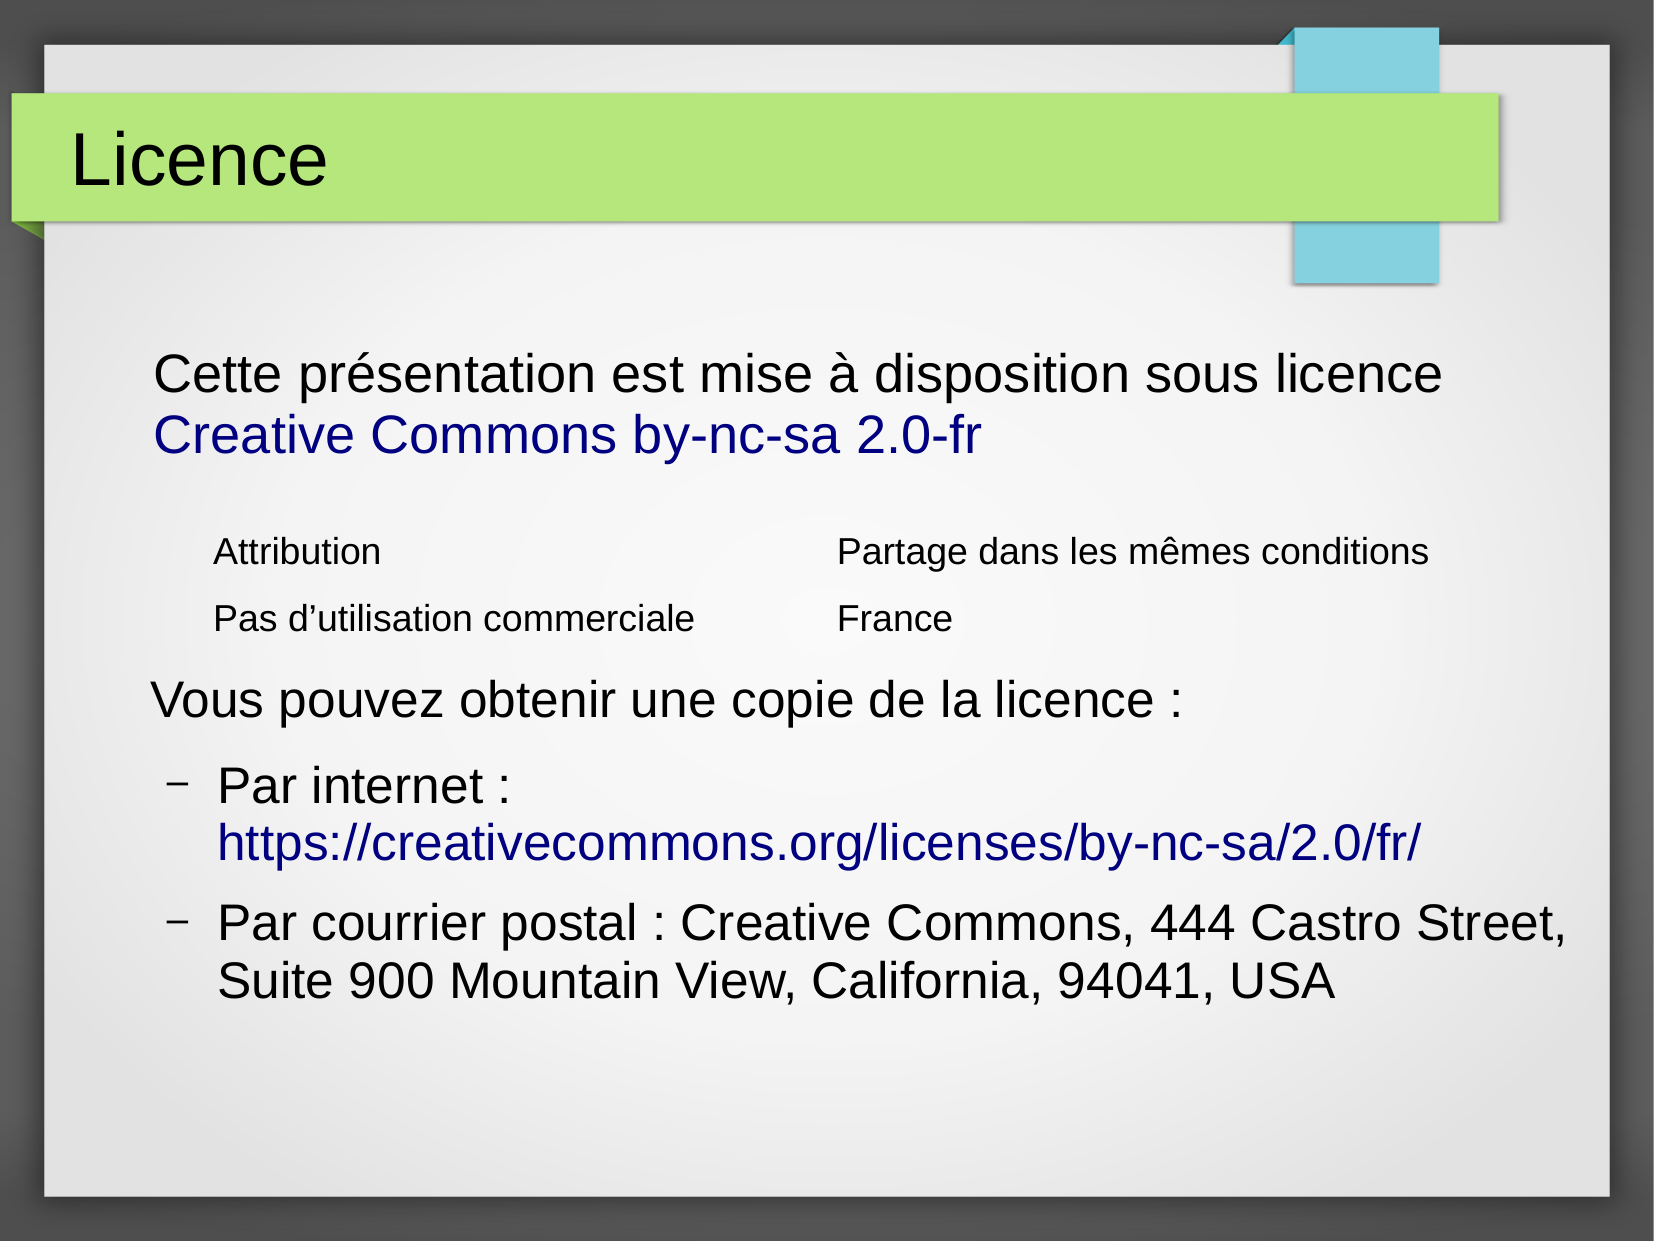

# Licence
Cette présentation est mise à disposition sous licence Creative Commons by-nc-sa 2.0-fr
| Attribution | Partage dans les mêmes conditions |
| --- | --- |
| Pas d’utilisation commerciale | France |
Vous pouvez obtenir une copie de la licence :
Par internet : https://creativecommons.org/licenses/by-nc-sa/2.0/fr/
Par courrier postal : Creative Commons, 444 Castro Street, Suite 900 Mountain View, California, 94041, USA